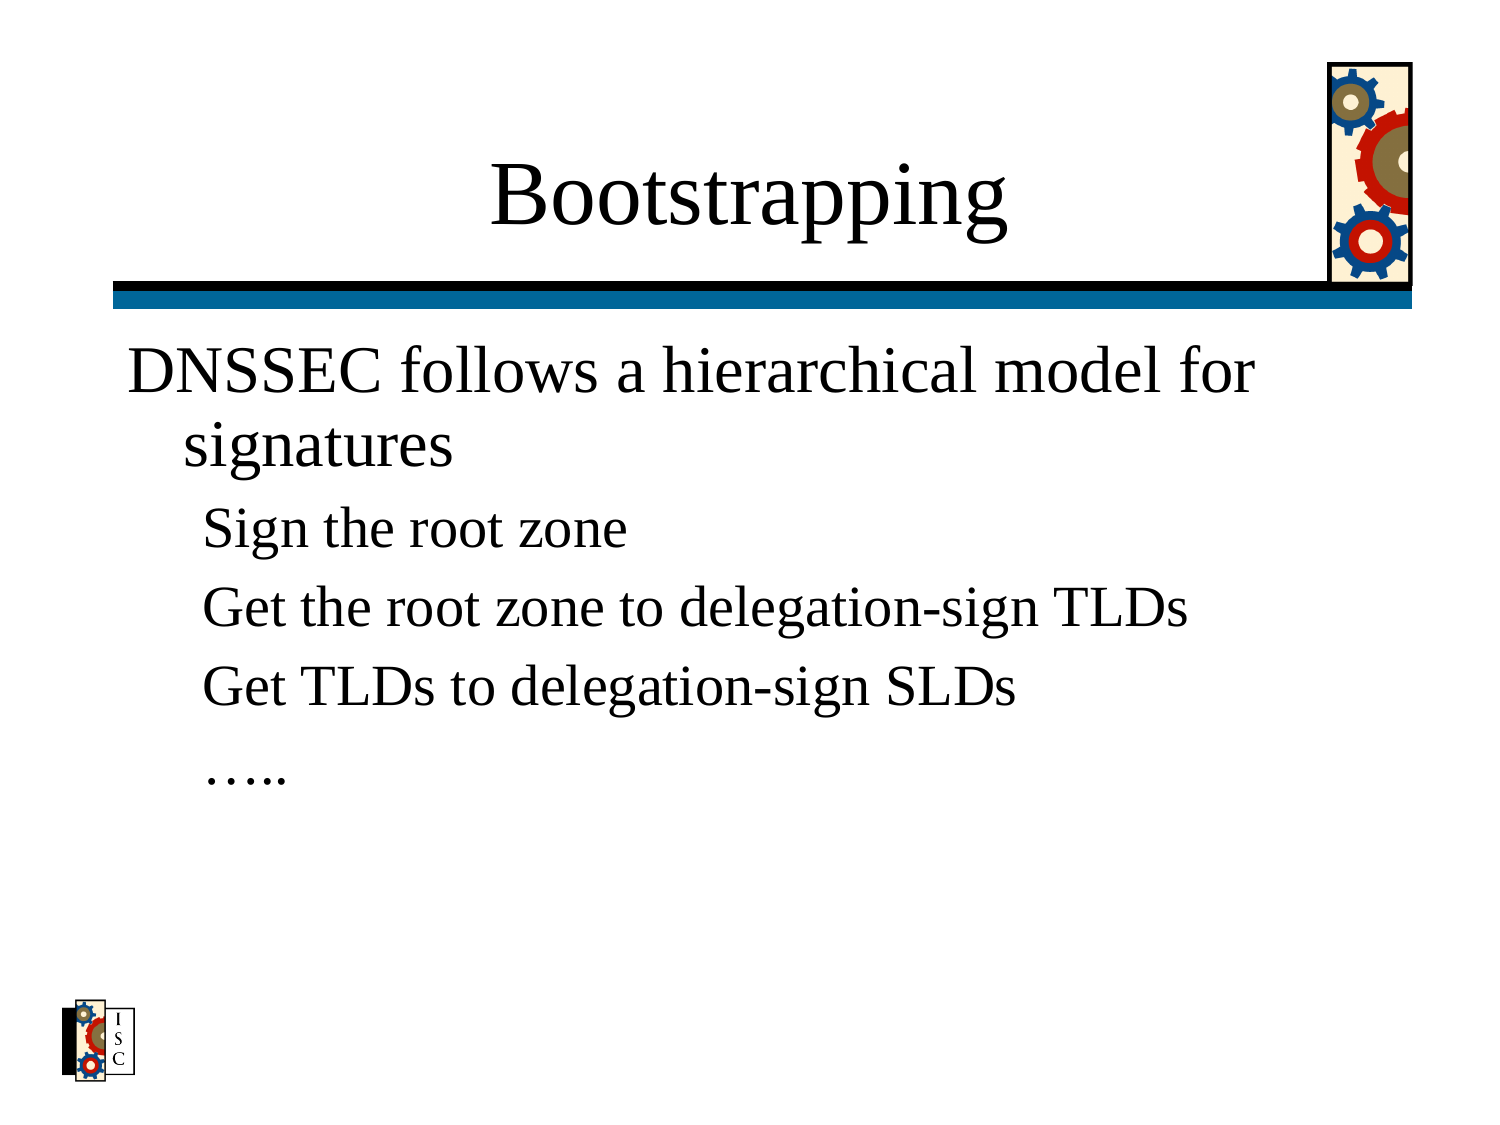

# Bootstrapping
DNSSEC follows a hierarchical model for signatures
Sign the root zone
Get the root zone to delegation-sign TLDs
Get TLDs to delegation-sign SLDs
…..